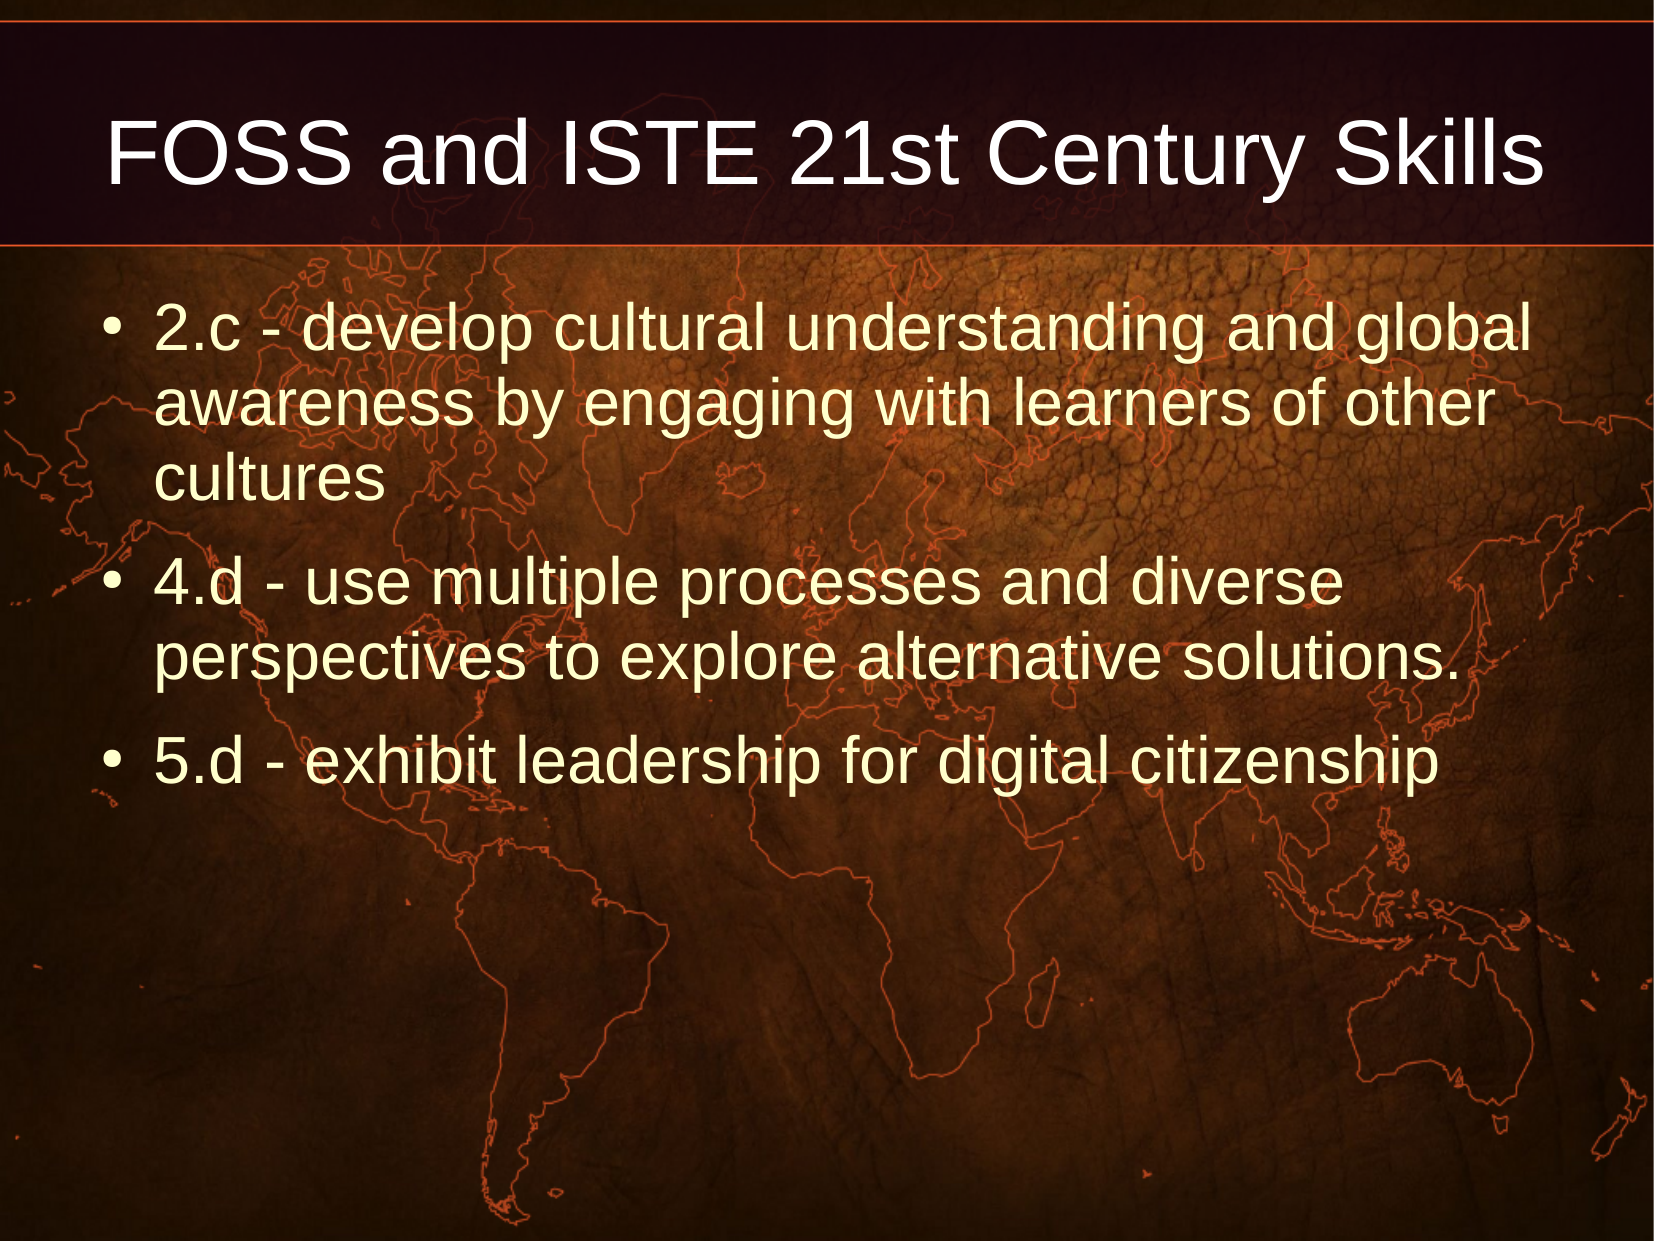

# FOSS and ISTE 21st Century Skills
2.c - develop cultural understanding and global awareness by engaging with learners of other cultures
4.d - use multiple processes and diverse perspectives to explore alternative solutions.
5.d - exhibit leadership for digital citizenship